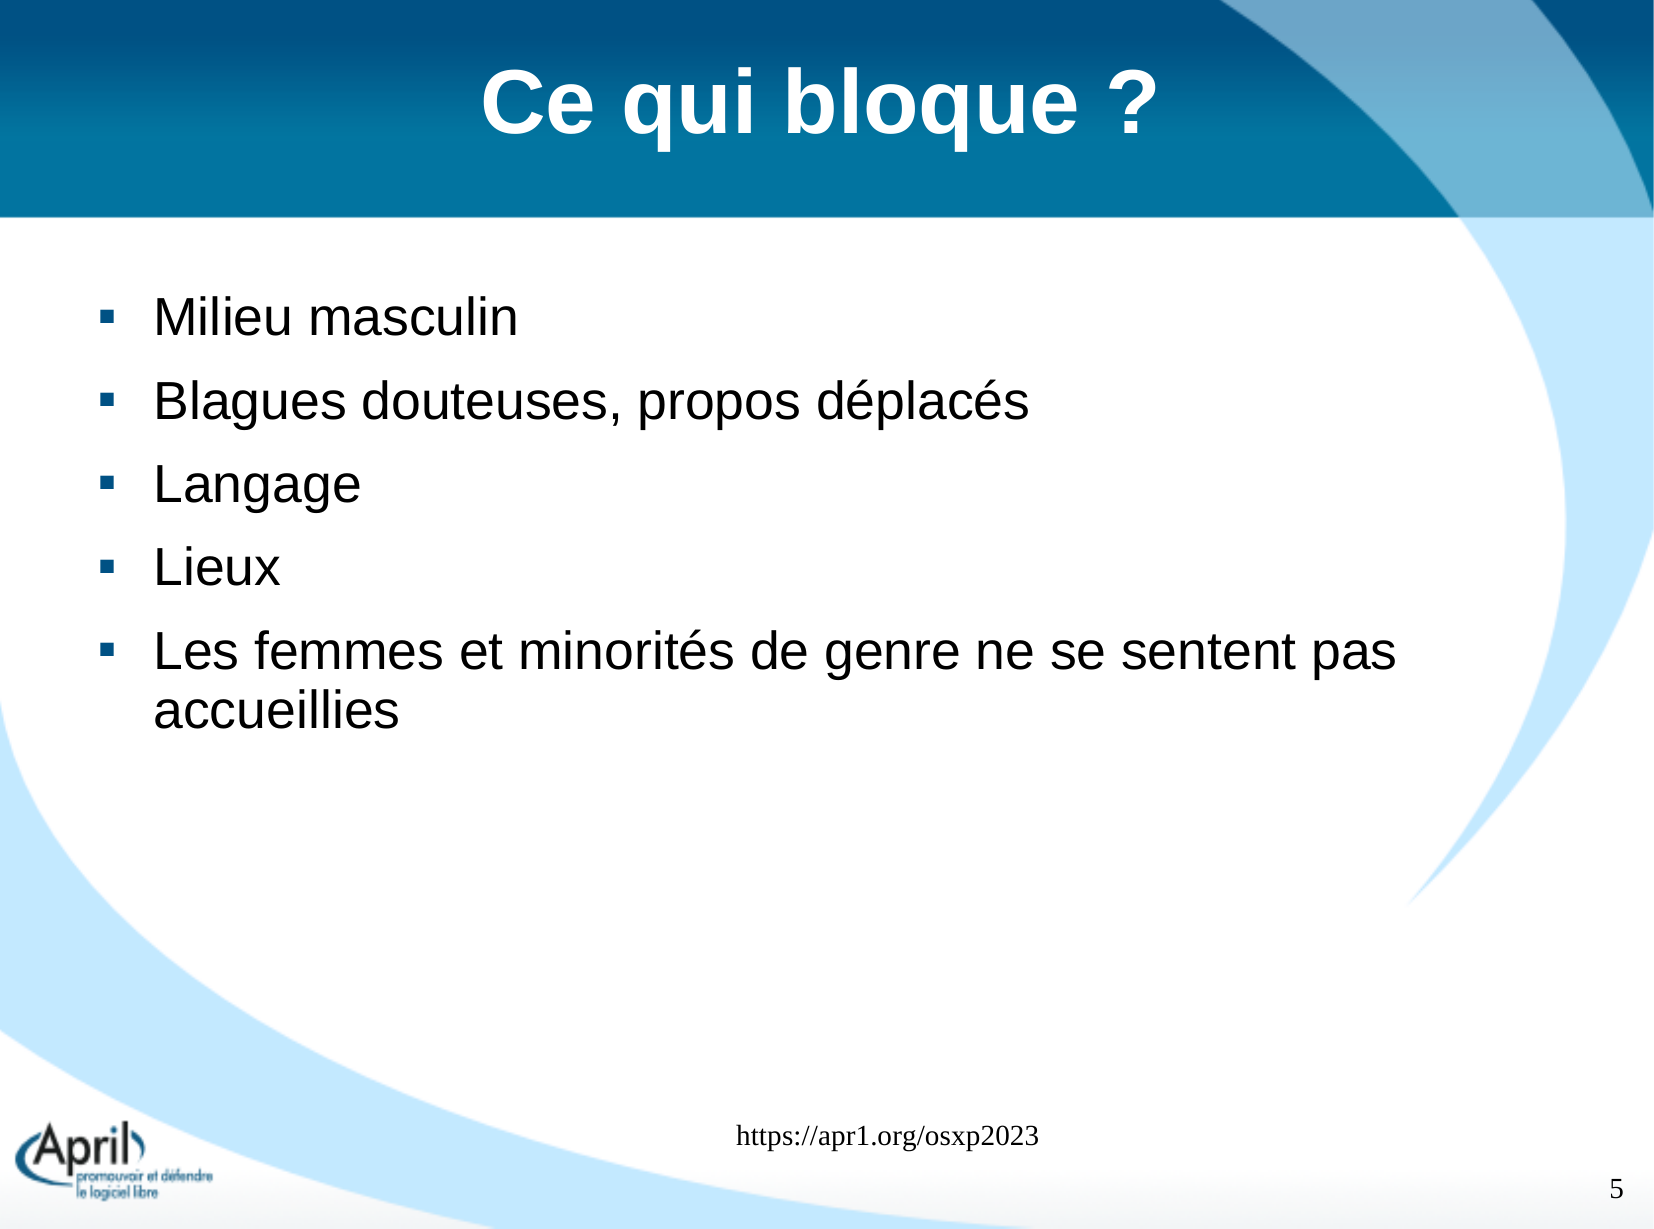

# Ce qui bloque ?
Milieu masculin
Blagues douteuses, propos déplacés
Langage
Lieux
Les femmes et minorités de genre ne se sentent pas accueillies
https://apr1.org/osxp2023
5